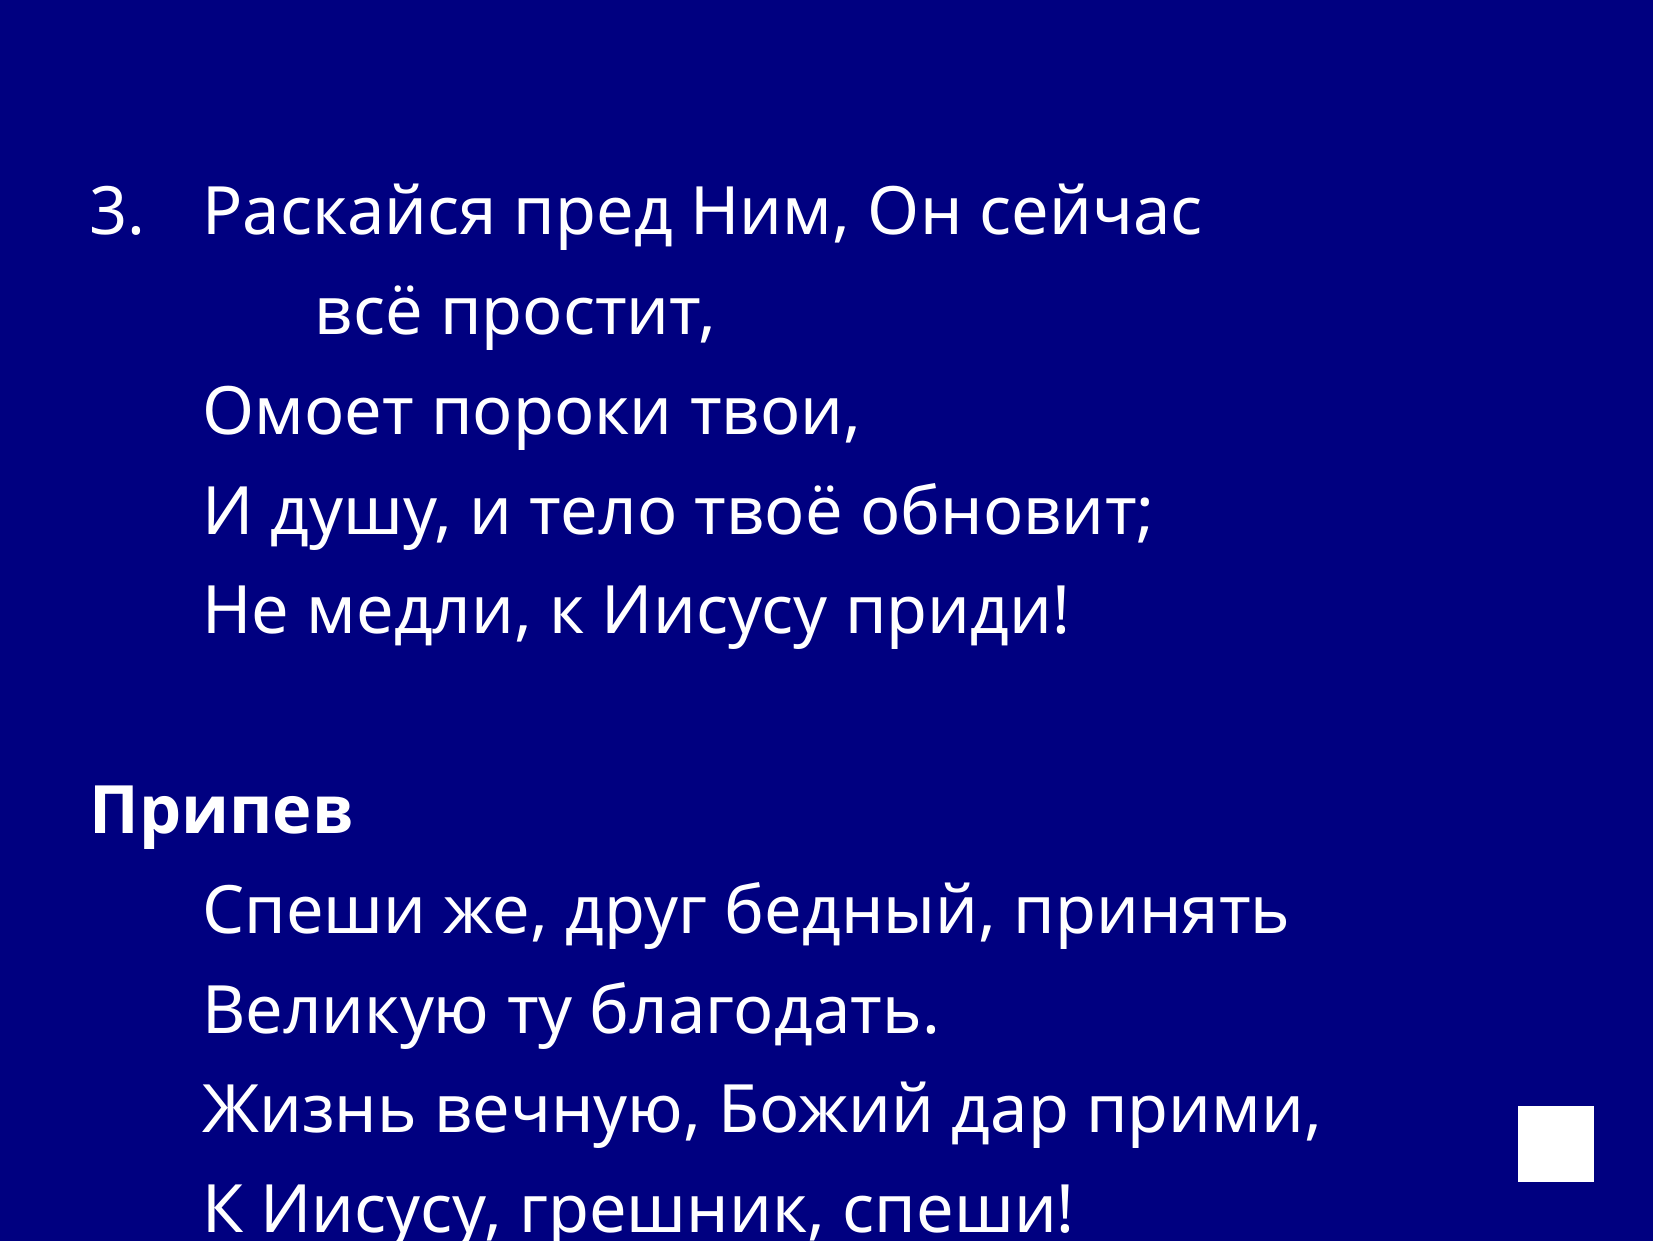

3.	Раскайся пред Ним, Он сейчас
		всё простит,
	Омоет пороки твои,
	И душу, и тело твоё обновит;
	Не медли, к Иисусу приди!
Припев
	Спеши же, друг бедный, принять
	Великую ту благодать.
	Жизнь вечную, Божий дар прими,
	К Иисусу, грешник, спеши!